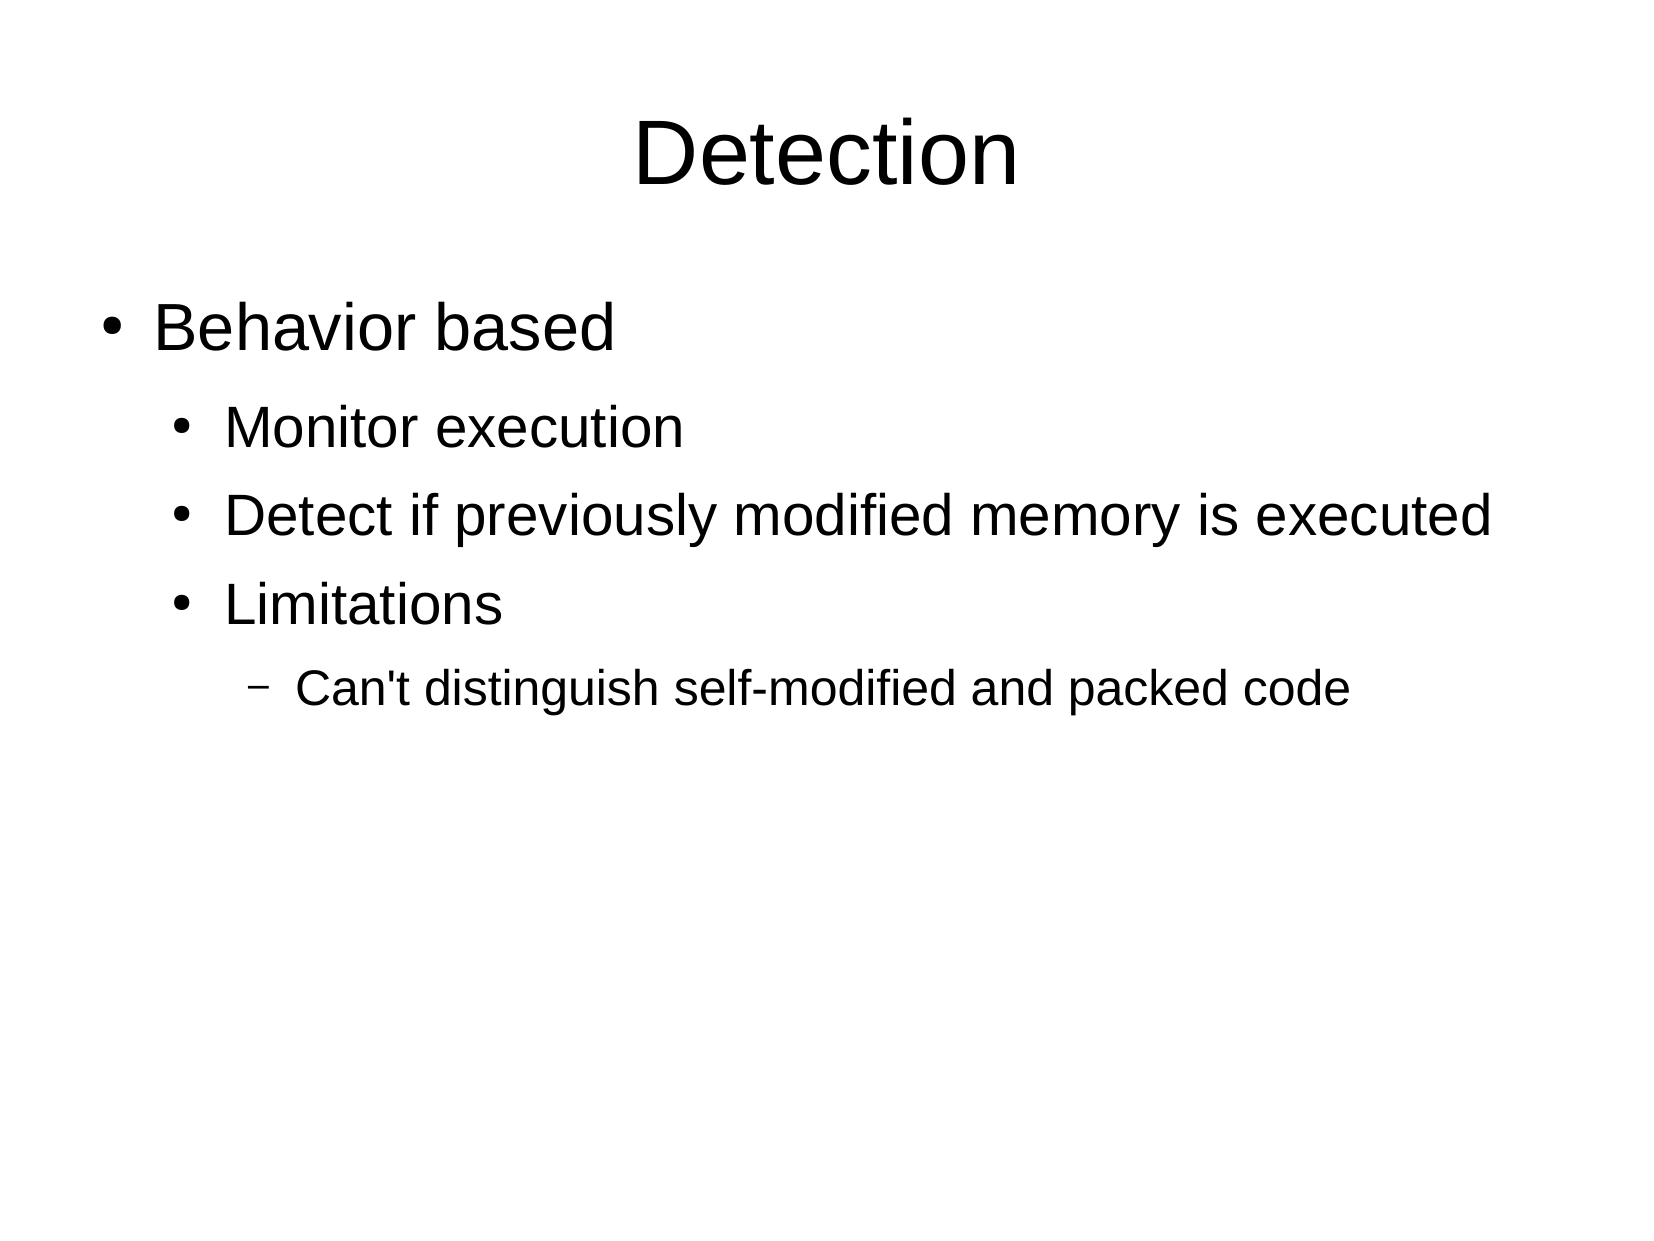

# Detection
Behavior based
Monitor execution
Detect if previously modified memory is executed
Limitations
Can't distinguish self-modified and packed code